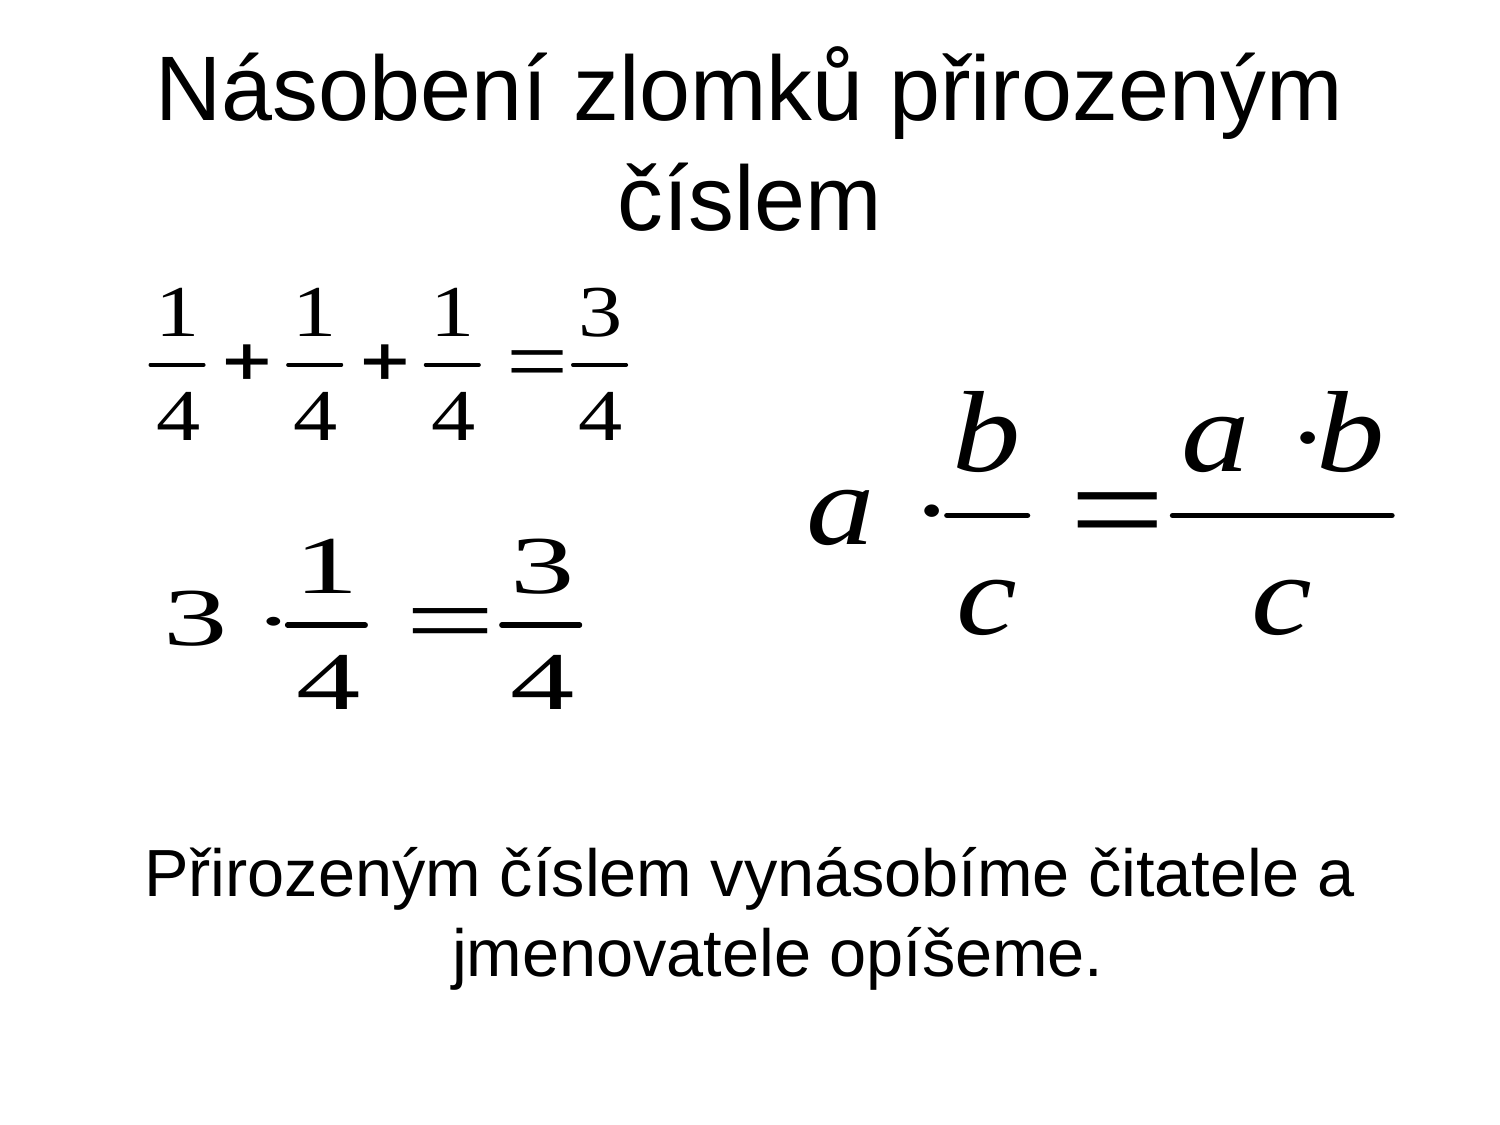

# Násobení zlomků přirozeným číslem
Přirozeným číslem vynásobíme čitatele a jmenovatele opíšeme.